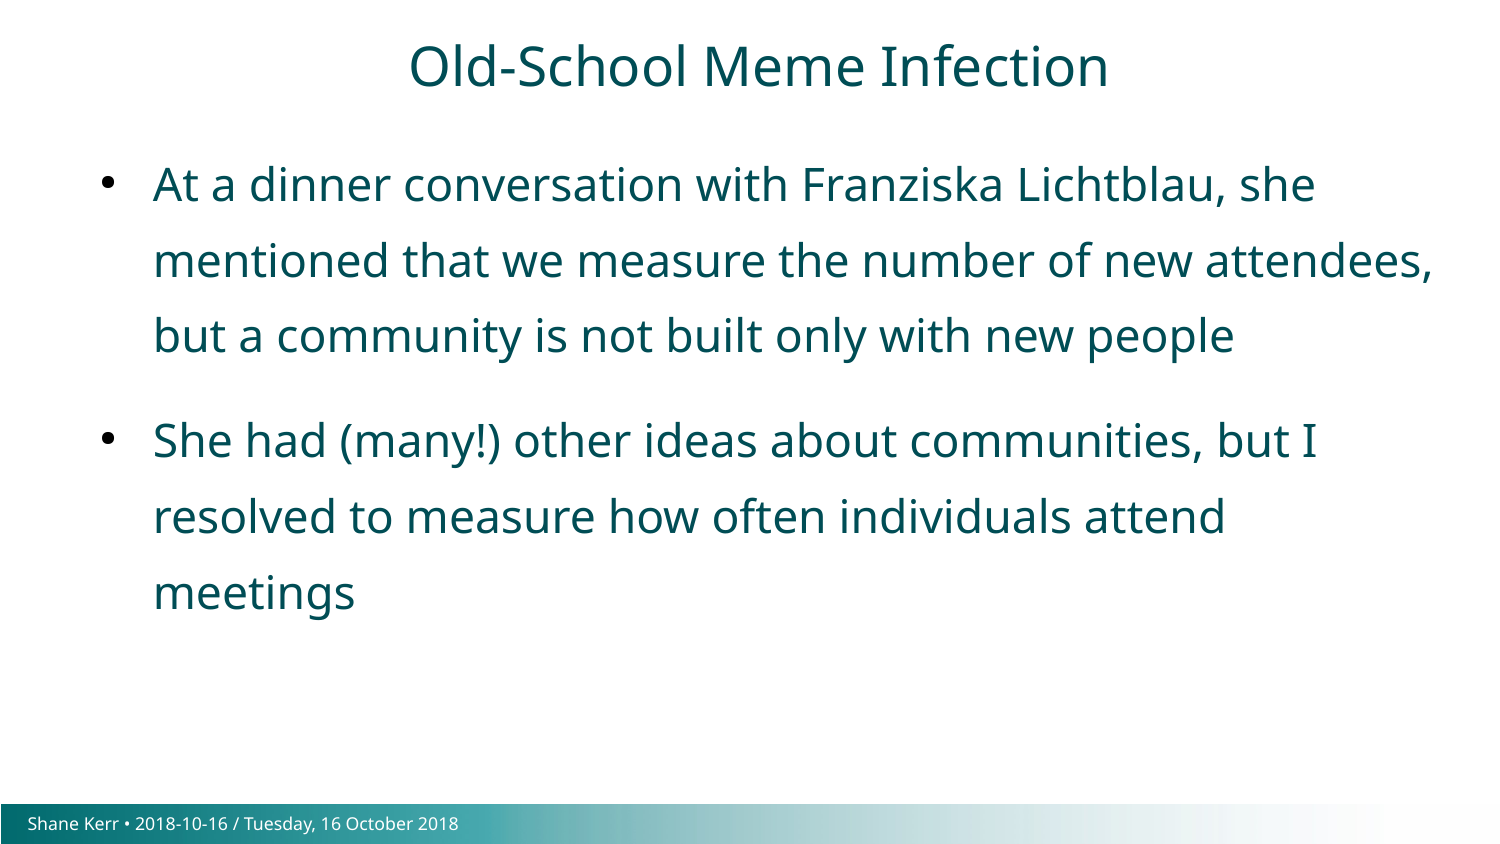

# Old-School Meme Infection
At a dinner conversation with Franziska Lichtblau, she mentioned that we measure the number of new attendees, but a community is not built only with new people
She had (many!) other ideas about communities, but I resolved to measure how often individuals attend meetings